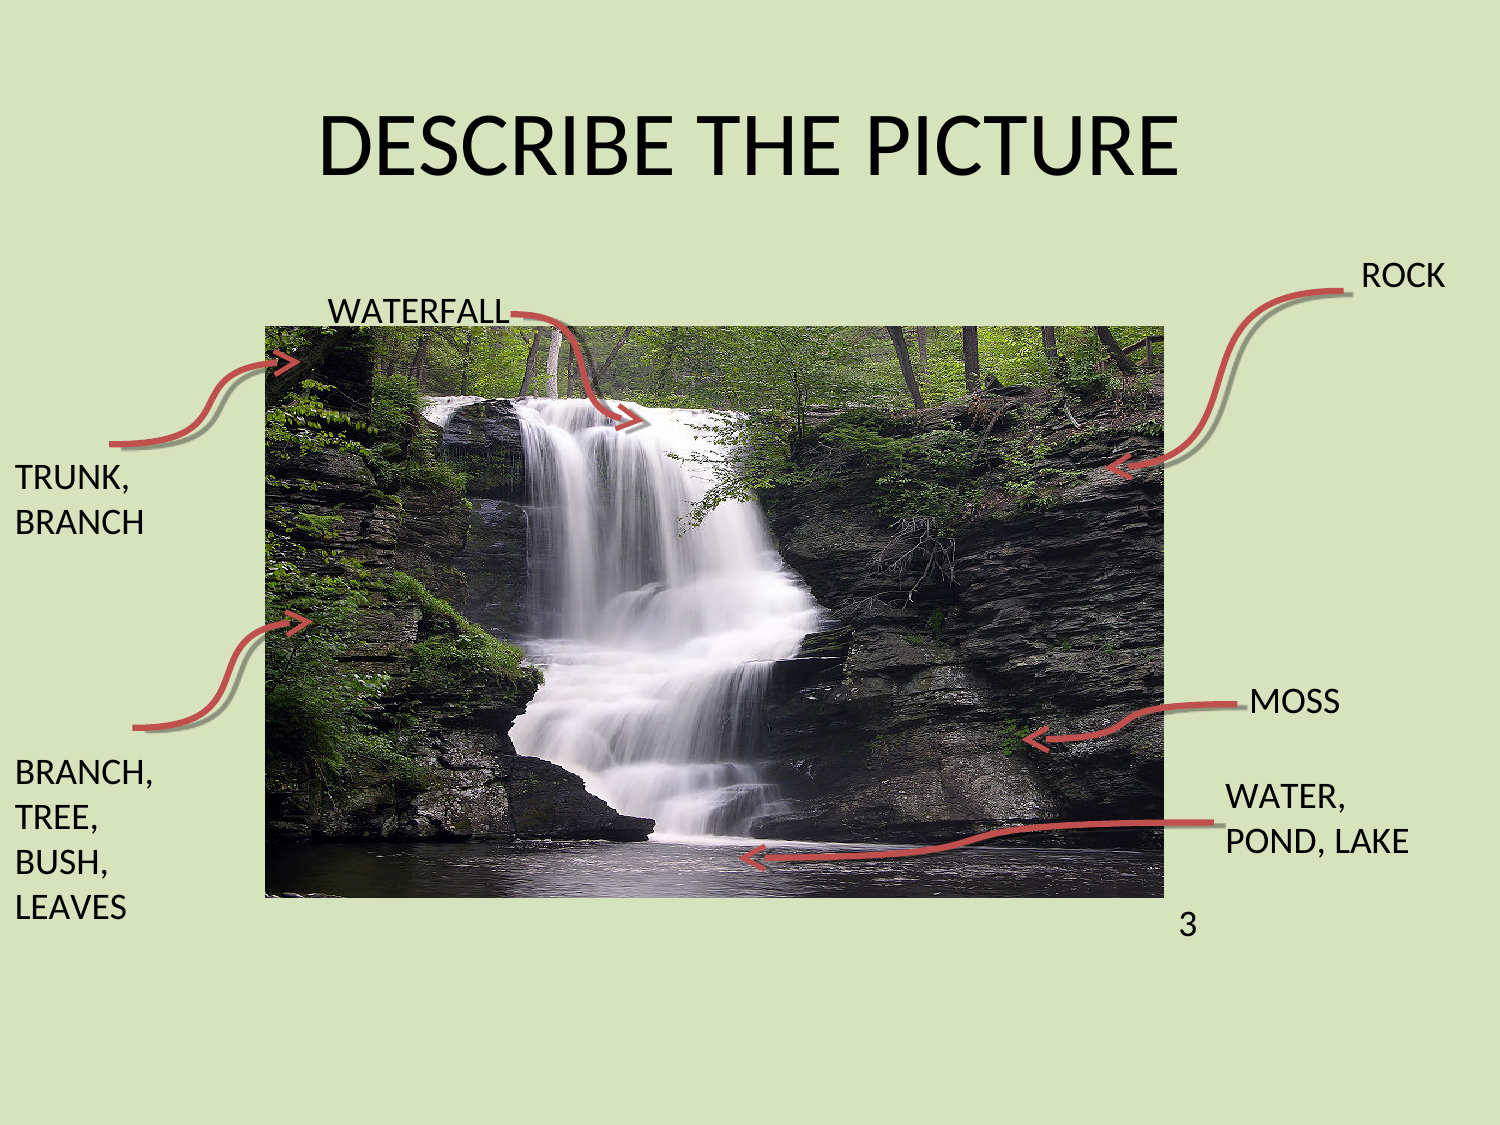

# DESCRIBE THE PICTURE
ROCK
WATERFALL
TRUNK, BRANCH
MOSS
BRANCH, TREE, BUSH, LEAVES
WATER, POND, LAKE
3